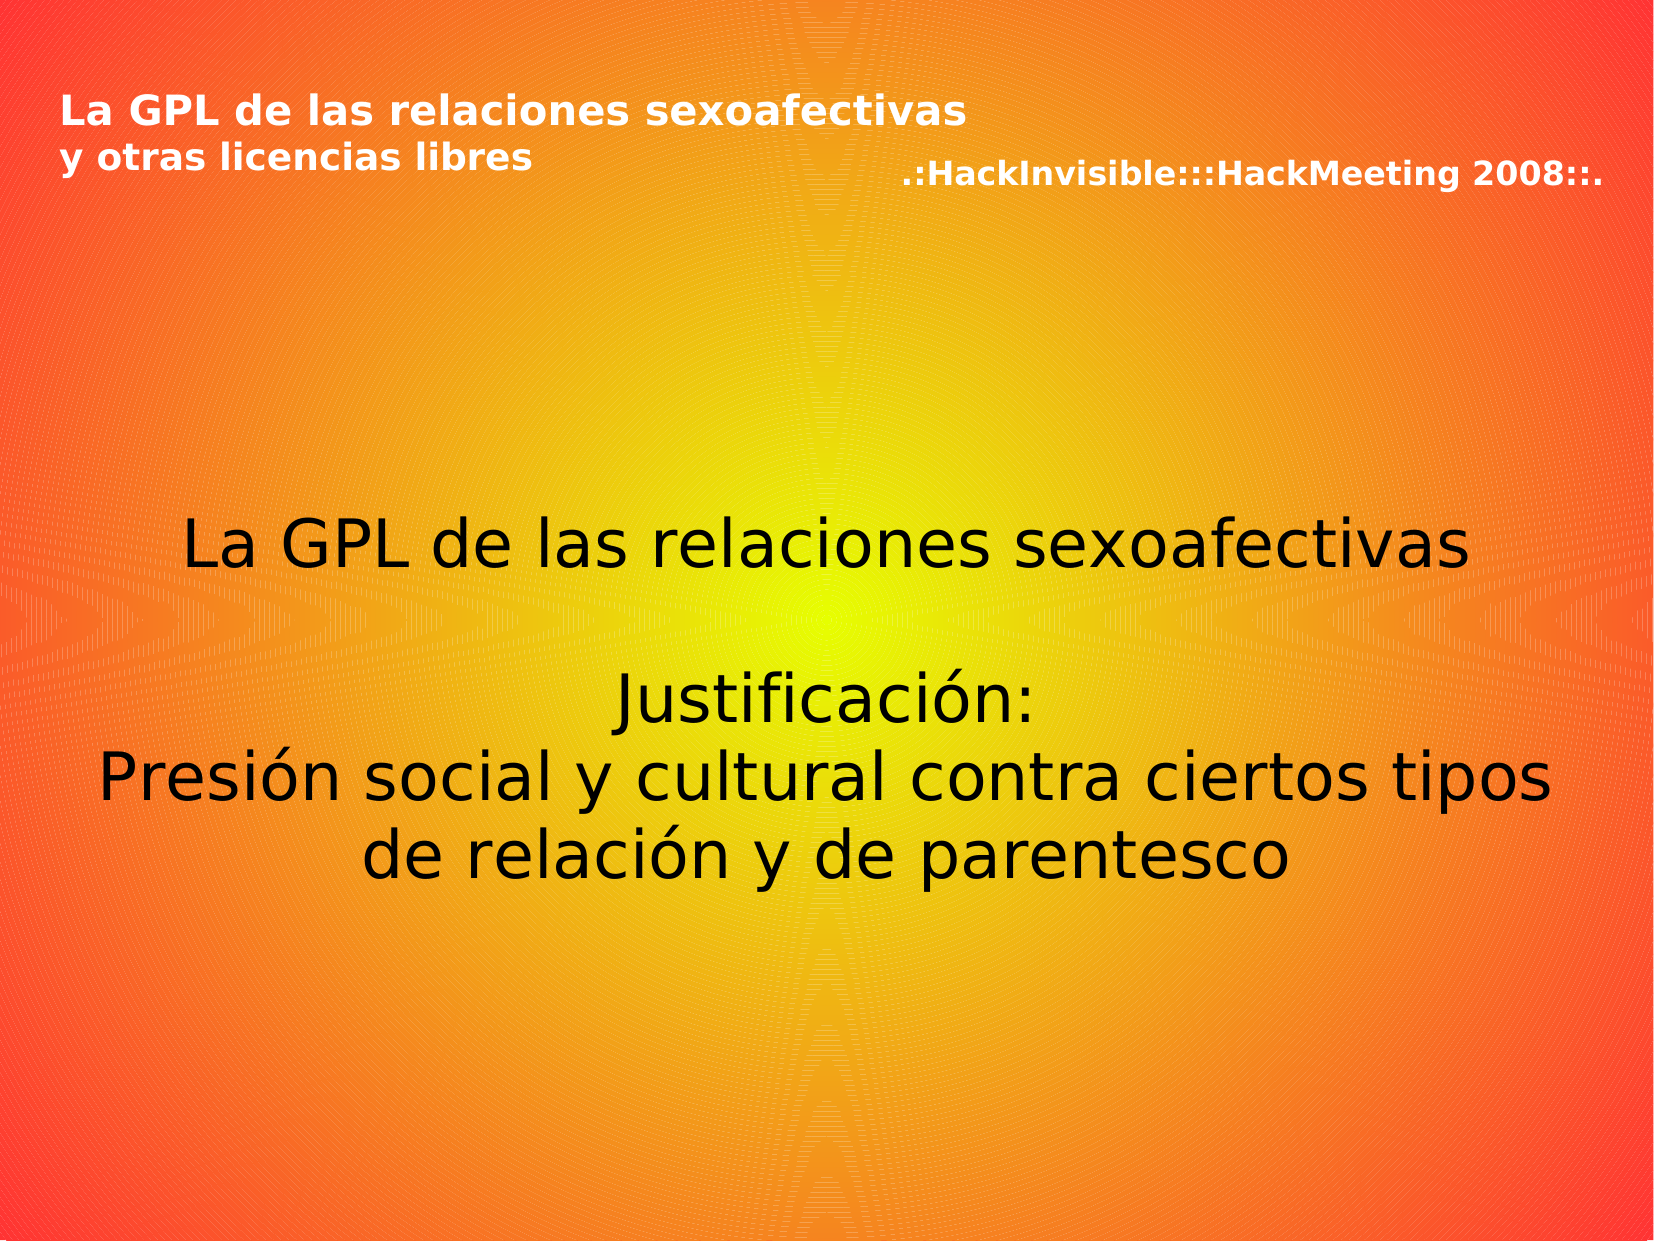

#
La GPL de las relaciones sexoafectivas
y otras licencias libres
.:HackInvisible:::HackMeeting 2008::.
La GPL de las relaciones sexoafectivas
Justificación:
Presión social y cultural contra ciertos tipos de relación y de parentesco